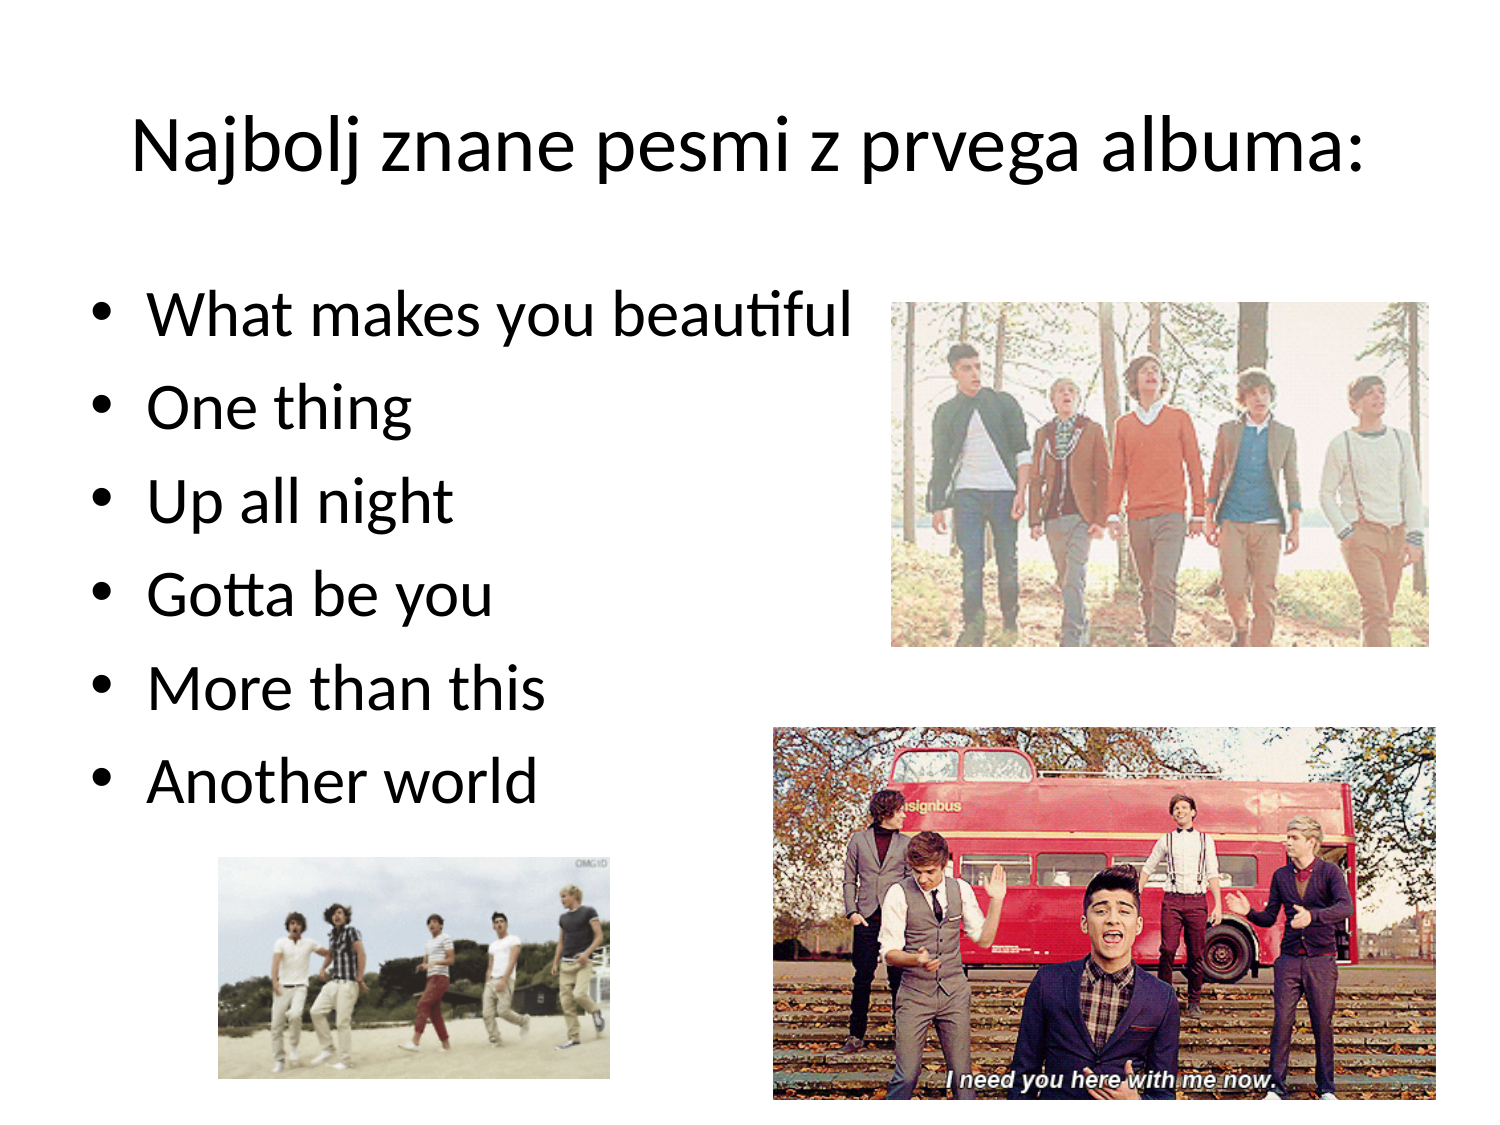

# Najbolj znane pesmi z prvega albuma:
What makes you beautiful
One thing
Up all night
Gotta be you
More than this
Another world